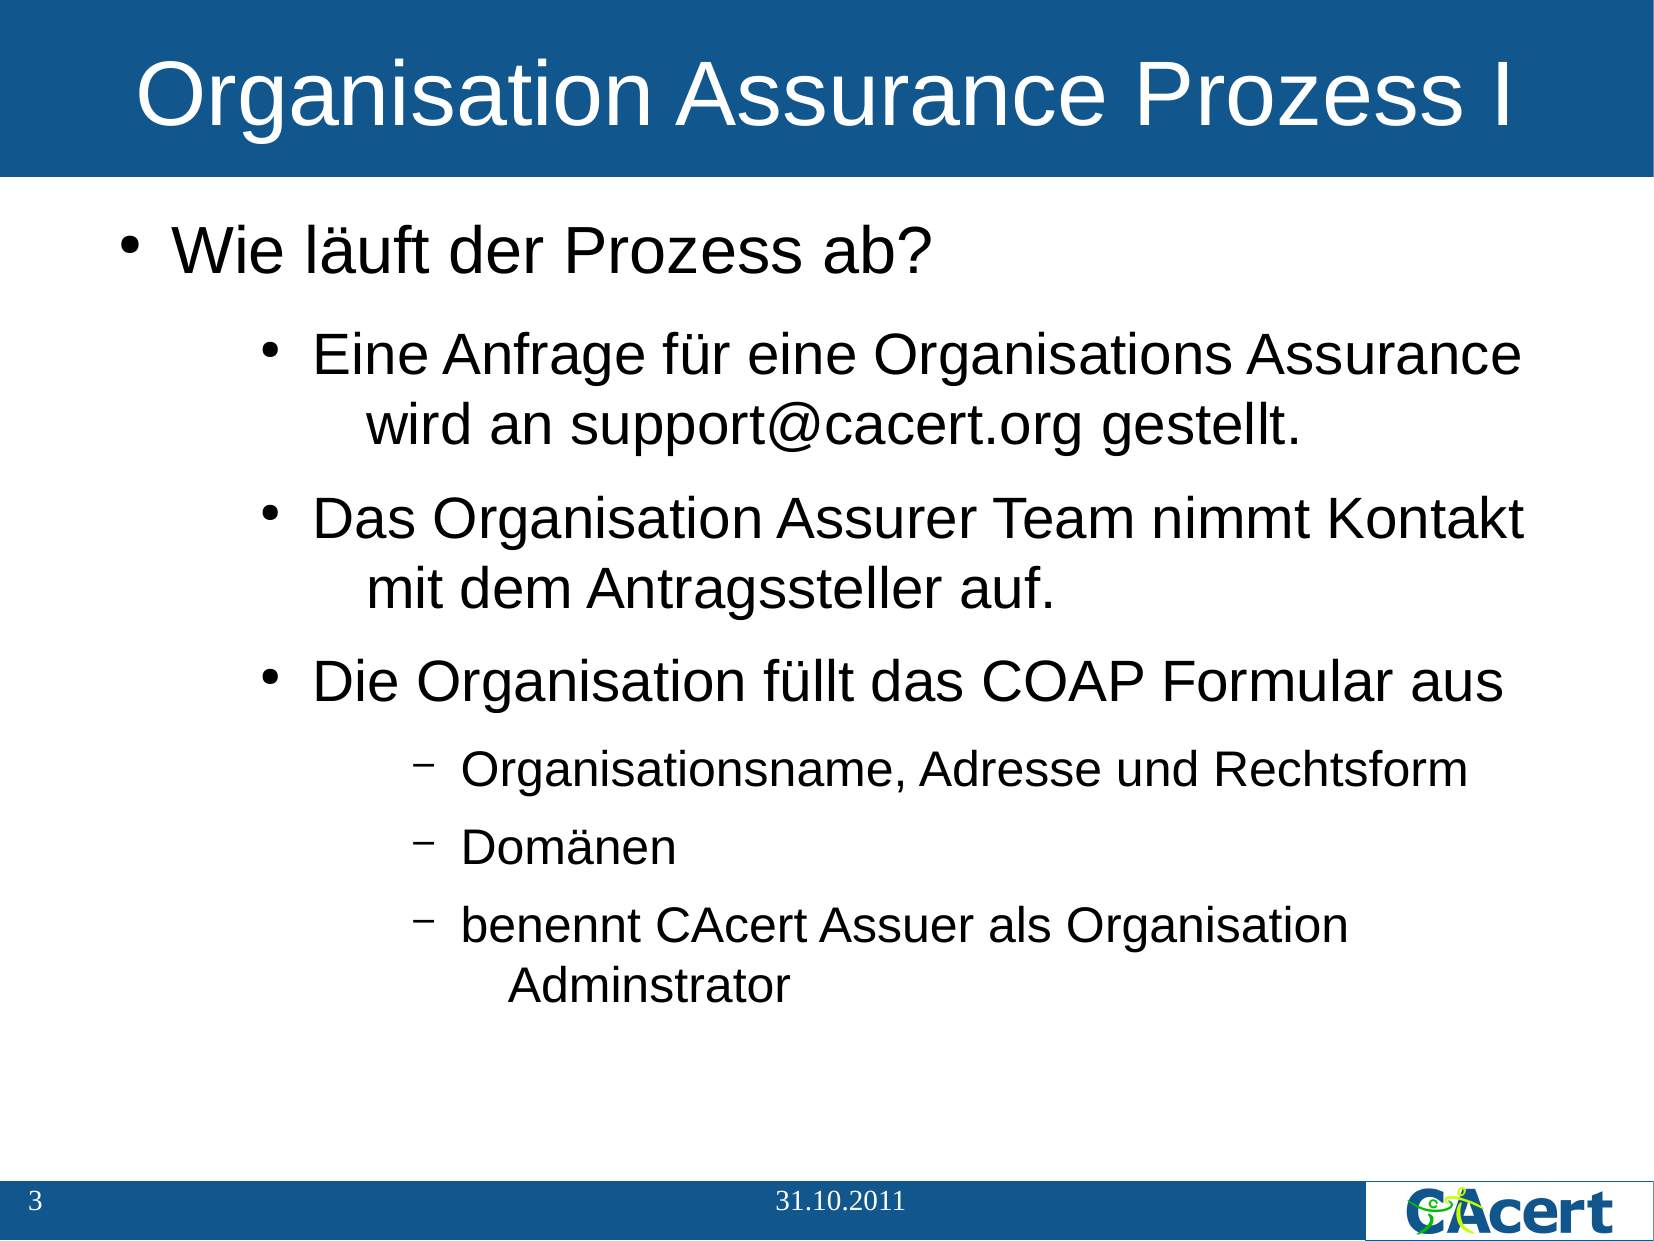

# Organisation Assurance Prozess I
Wie läuft der Prozess ab?
Eine Anfrage für eine Organisations Assurance wird an support@cacert.org gestellt.
Das Organisation Assurer Team nimmt Kontakt mit dem Antragssteller auf.
Die Organisation füllt das COAP Formular aus
Organisationsname, Adresse und Rechtsform
Domänen
benennt CAcert Assuer als Organisation Adminstrator
31.10.2011